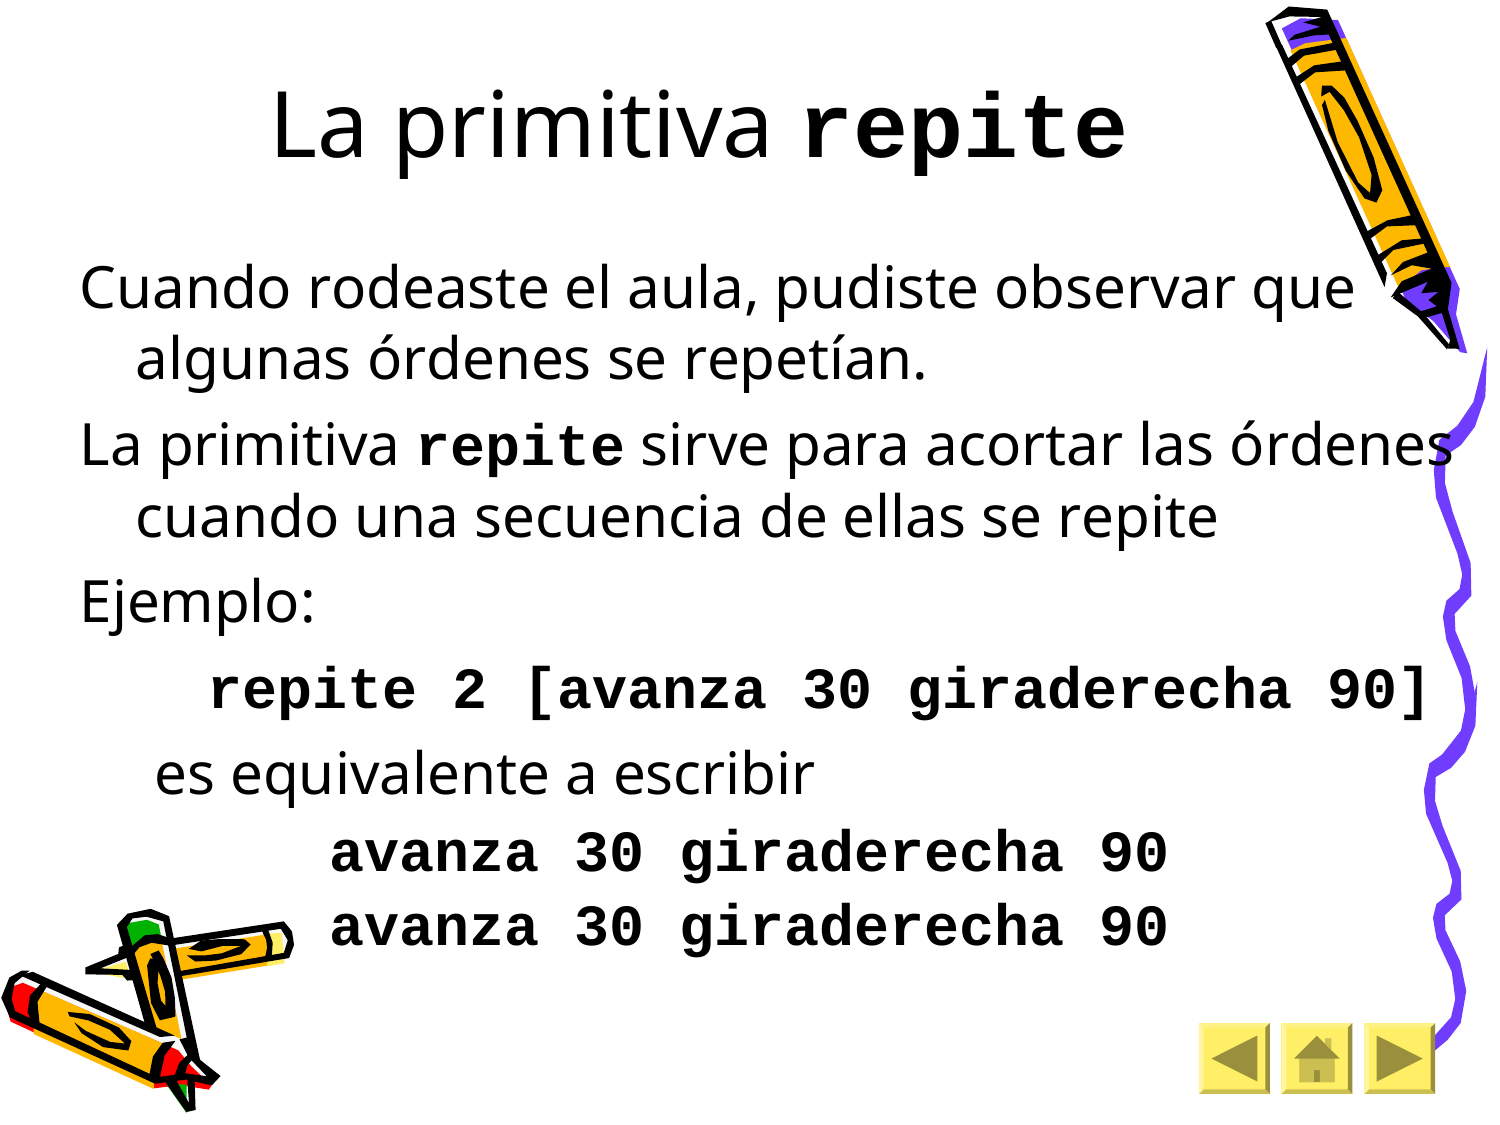

# La primitiva repite
Cuando rodeaste el aula, pudiste observar que algunas órdenes se repetían.
La primitiva repite sirve para acortar las órdenes cuando una secuencia de ellas se repite
Ejemplo:
	repite 2 [avanza 30 giraderecha 90]
es equivalente a escribir
 avanza 30 giraderecha 90
 avanza 30 giraderecha 90